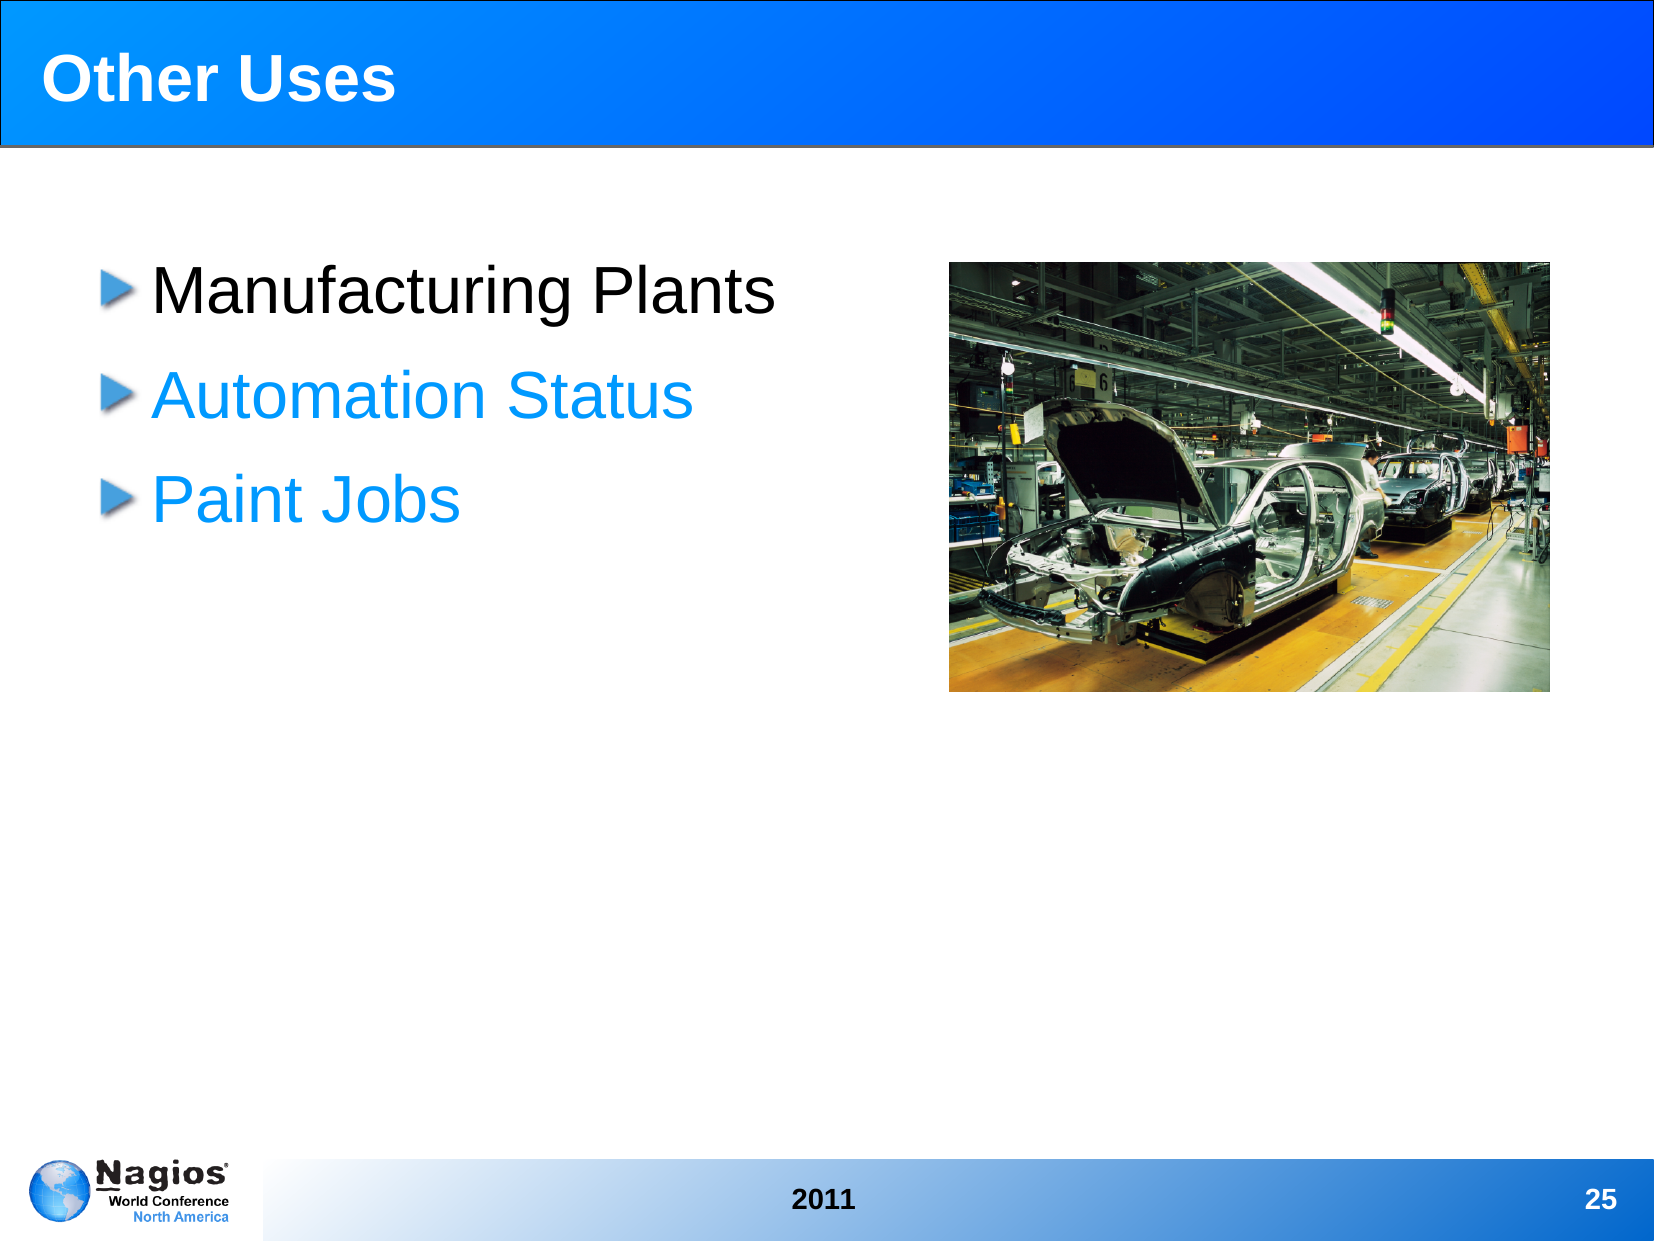

# Other Uses
Manufacturing Plants
Automation Status
Paint Jobs
2011
25